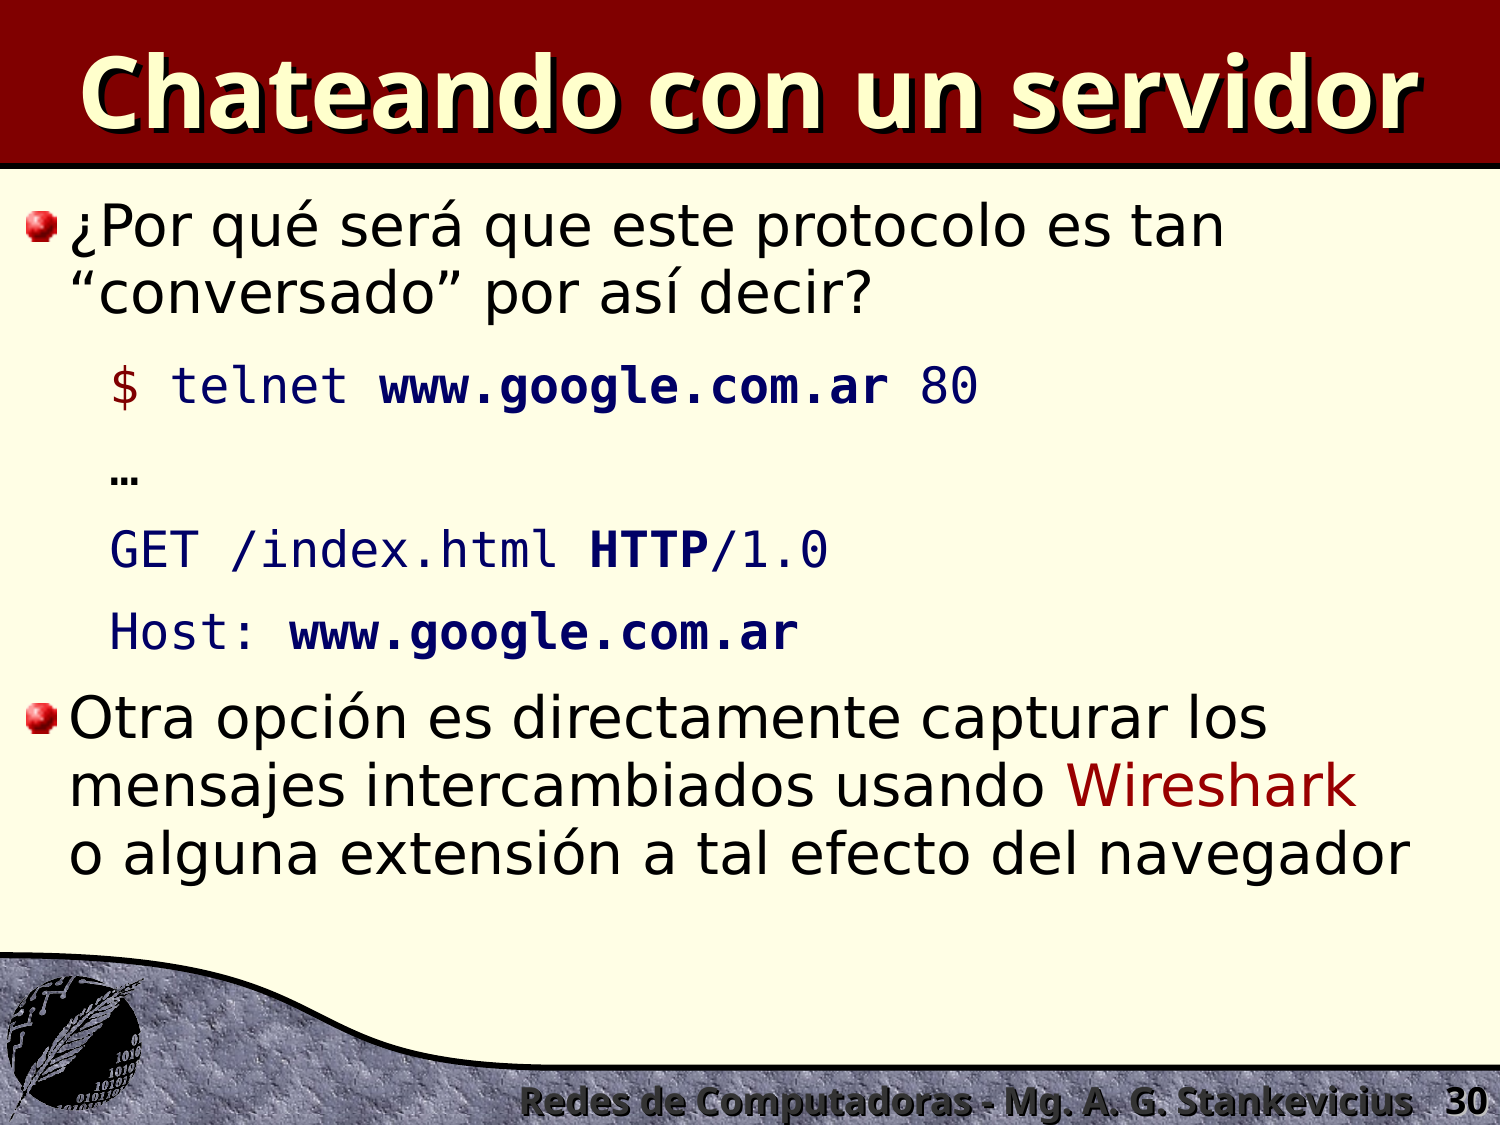

# Chateando con un servidor
¿Por qué será que este protocolo es tan “conversado” por así decir?
$ telnet www.google.com.ar 80
…
GET /index.html HTTP/1.0
Host: www.google.com.ar
Otra opción es directamente capturar los mensajes intercambiados usando Wireshark
o alguna extensión a tal efecto del navegador
30